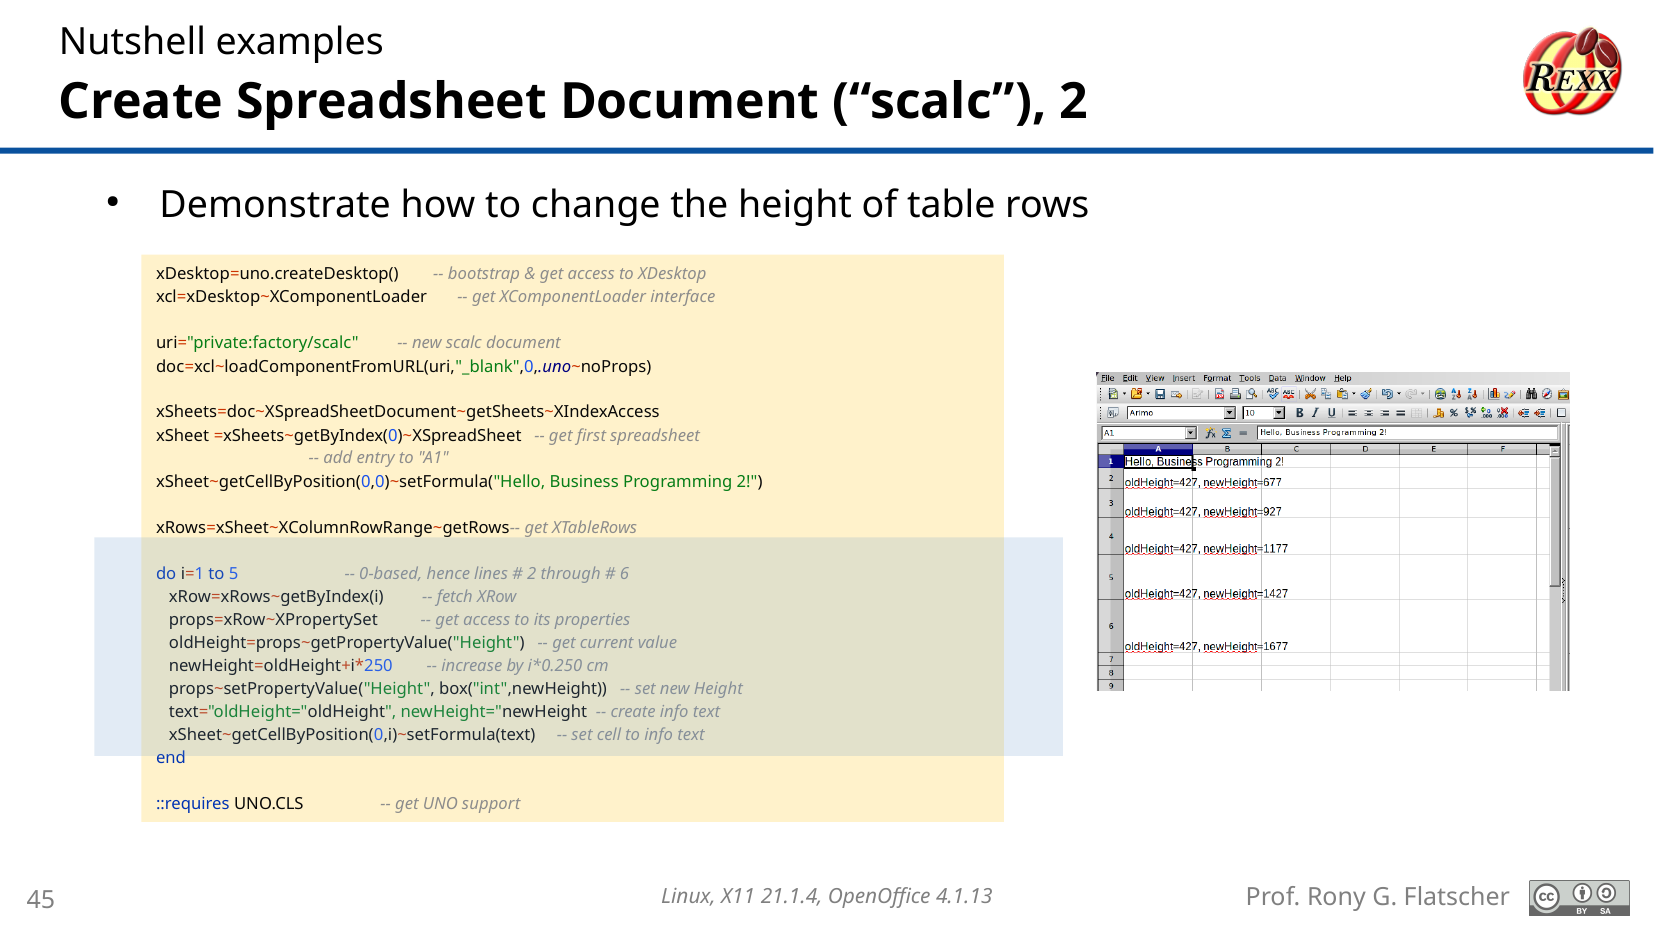

# Nutshell examples Create Spreadsheet Document (“scalc”), 2
Demonstrate how to change the height of table rows
xDesktop=uno.createDesktop() -- bootstrap & get access to XDesktop
xcl=xDesktop~XComponentLoader -- get XComponentLoader interface
uri="private:factory/scalc" -- new scalc document
doc=xcl~loadComponentFromURL(uri,"_blank",0,.uno~noProps)
xSheets=doc~XSpreadSheetDocument~getSheets~XIndexAccess
xSheet =xSheets~getByIndex(0)~XSpreadSheet -- get first spreadsheet
 -- add entry to "A1"
xSheet~getCellByPosition(0,0)~setFormula("Hello, Business Programming 2!")
xRows=xSheet~XColumnRowRange~getRows-- get XTableRows
do i=1 to 5 -- 0-based, hence lines # 2 through # 6
 xRow=xRows~getByIndex(i) -- fetch XRow
 props=xRow~XPropertySet -- get access to its properties
 oldHeight=props~getPropertyValue("Height") -- get current value
 newHeight=oldHeight+i*250 -- increase by i*0.250 cm
 props~setPropertyValue("Height", box("int",newHeight)) -- set new Height
 text="oldHeight="oldHeight", newHeight="newHeight -- create info text
 xSheet~getCellByPosition(0,i)~setFormula(text) -- set cell to info text
end
::requires UNO.CLS -- get UNO support
Linux, X11 21.1.4, OpenOffice 4.1.13